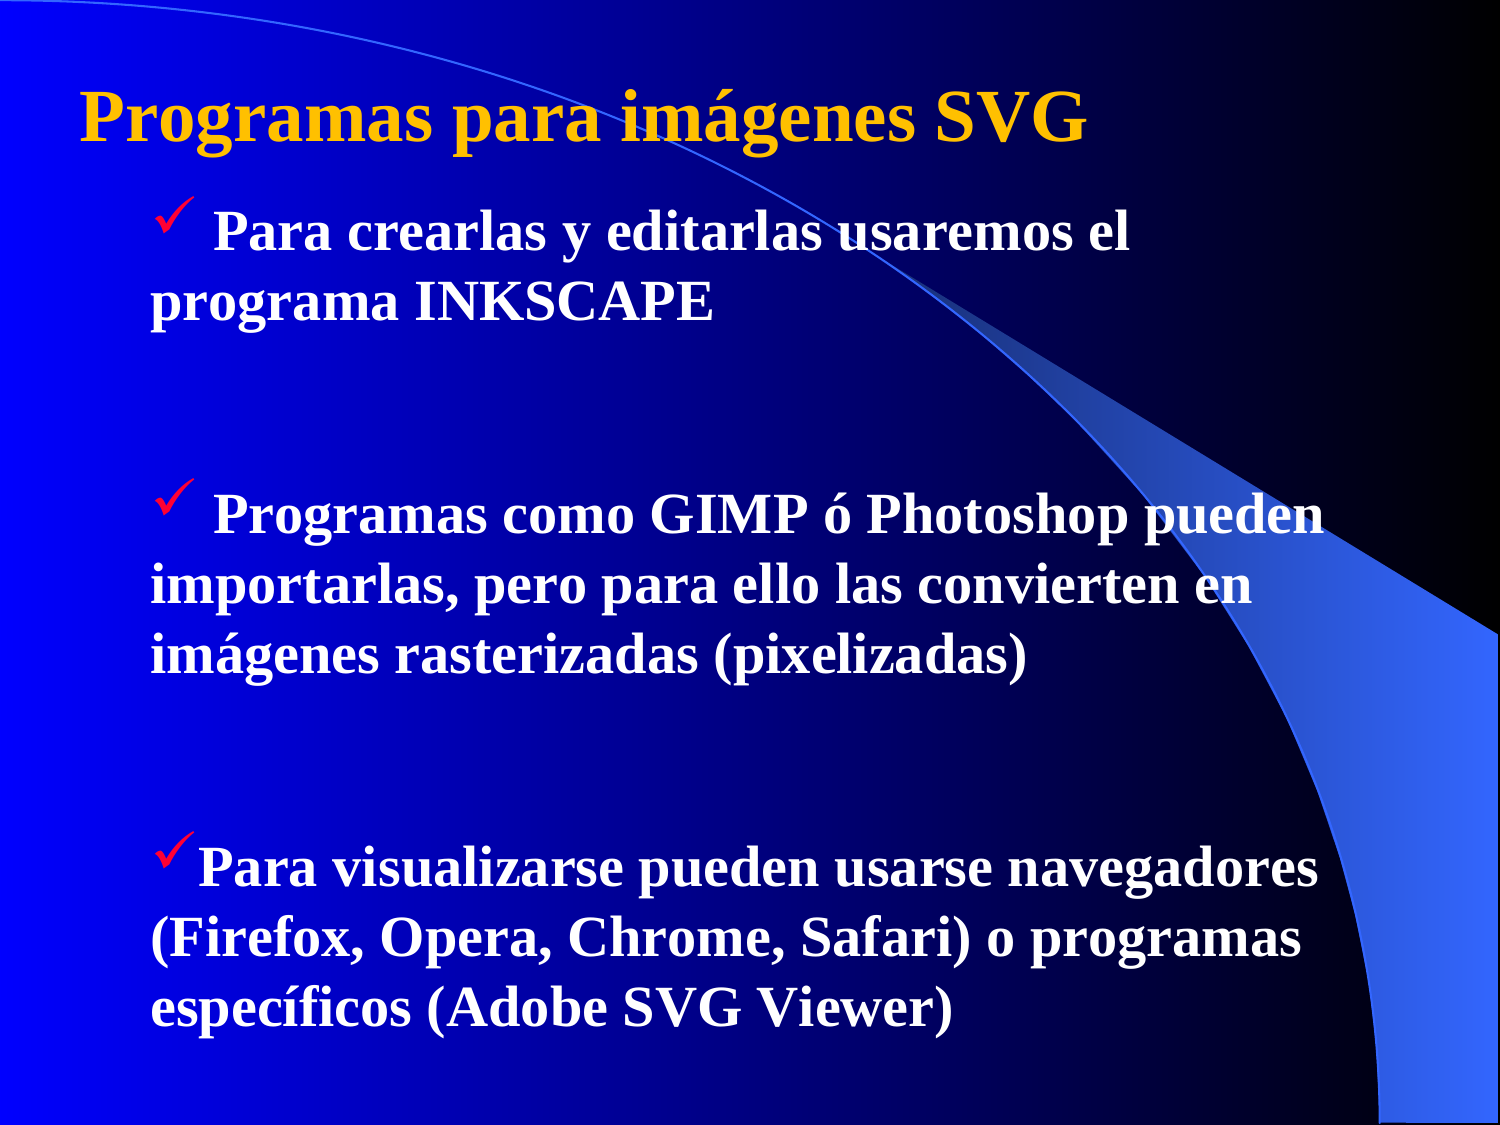

Programas para imágenes SVG
 Para crearlas y editarlas usaremos el programa INKSCAPE
 Programas como GIMP ó Photoshop pueden importarlas, pero para ello las convierten en imágenes rasterizadas (pixelizadas)
Para visualizarse pueden usarse navegadores (Firefox, Opera, Chrome, Safari) o programas específicos (Adobe SVG Viewer)